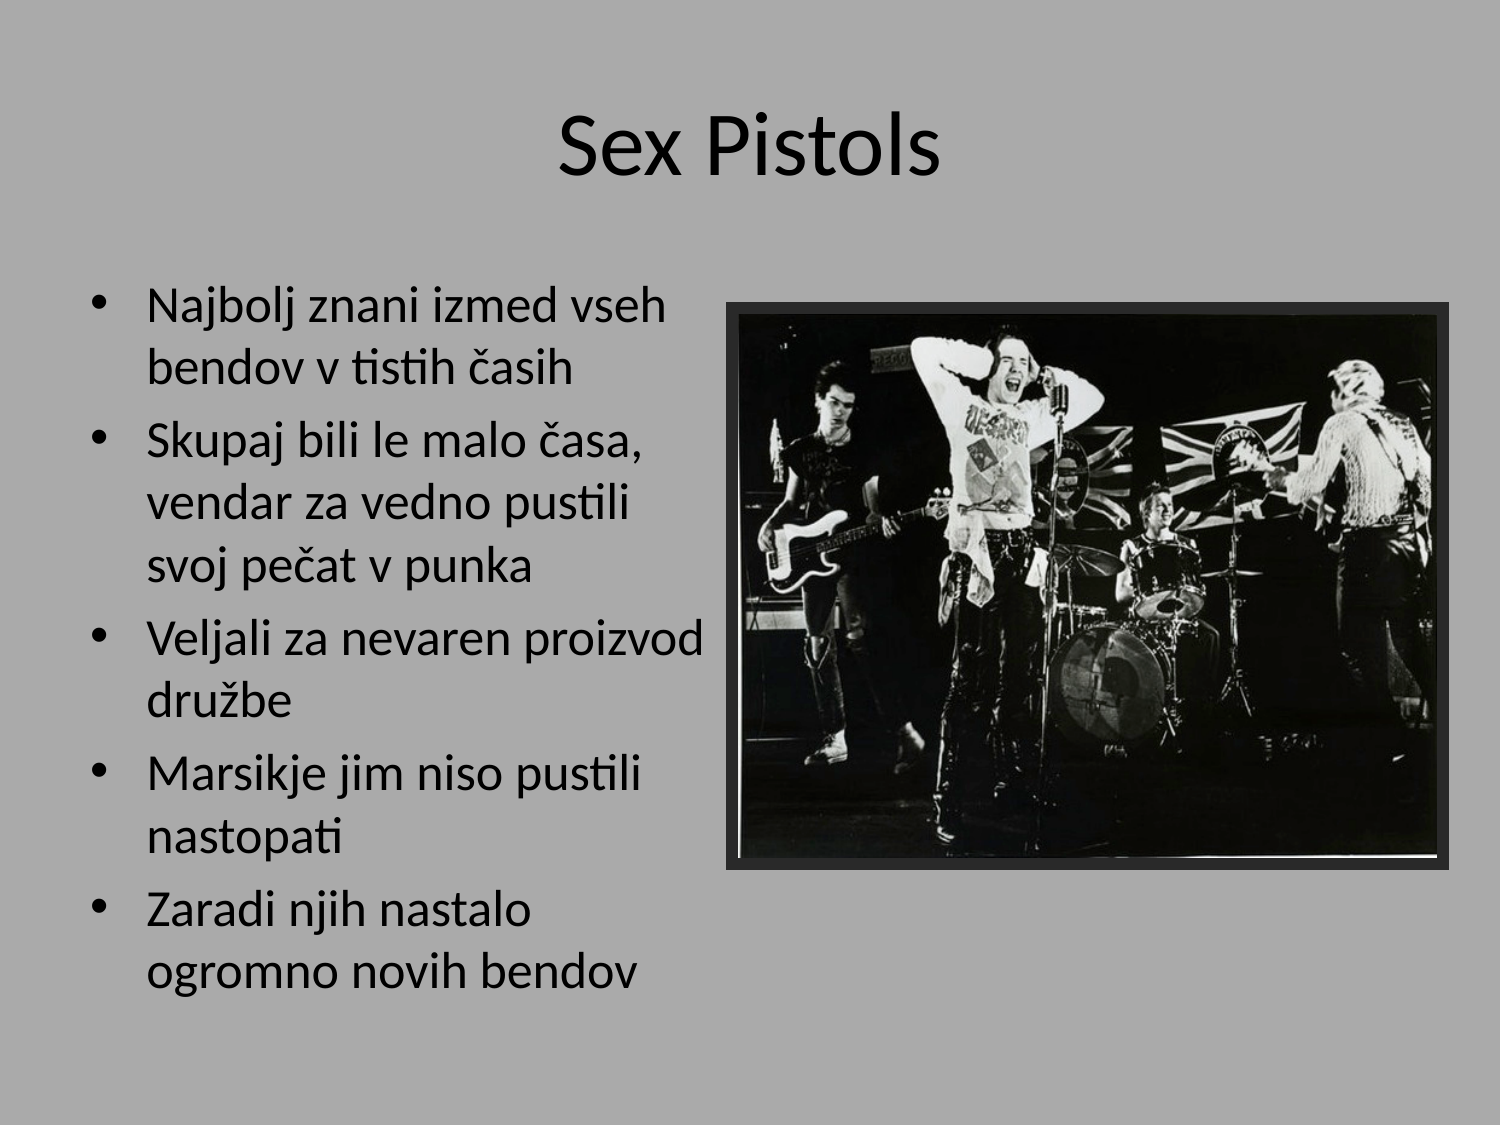

# Sex Pistols
Najbolj znani izmed vseh bendov v tistih časih
Skupaj bili le malo časa, vendar za vedno pustili svoj pečat v punka
Veljali za nevaren proizvod družbe
Marsikje jim niso pustili nastopati
Zaradi njih nastalo ogromno novih bendov